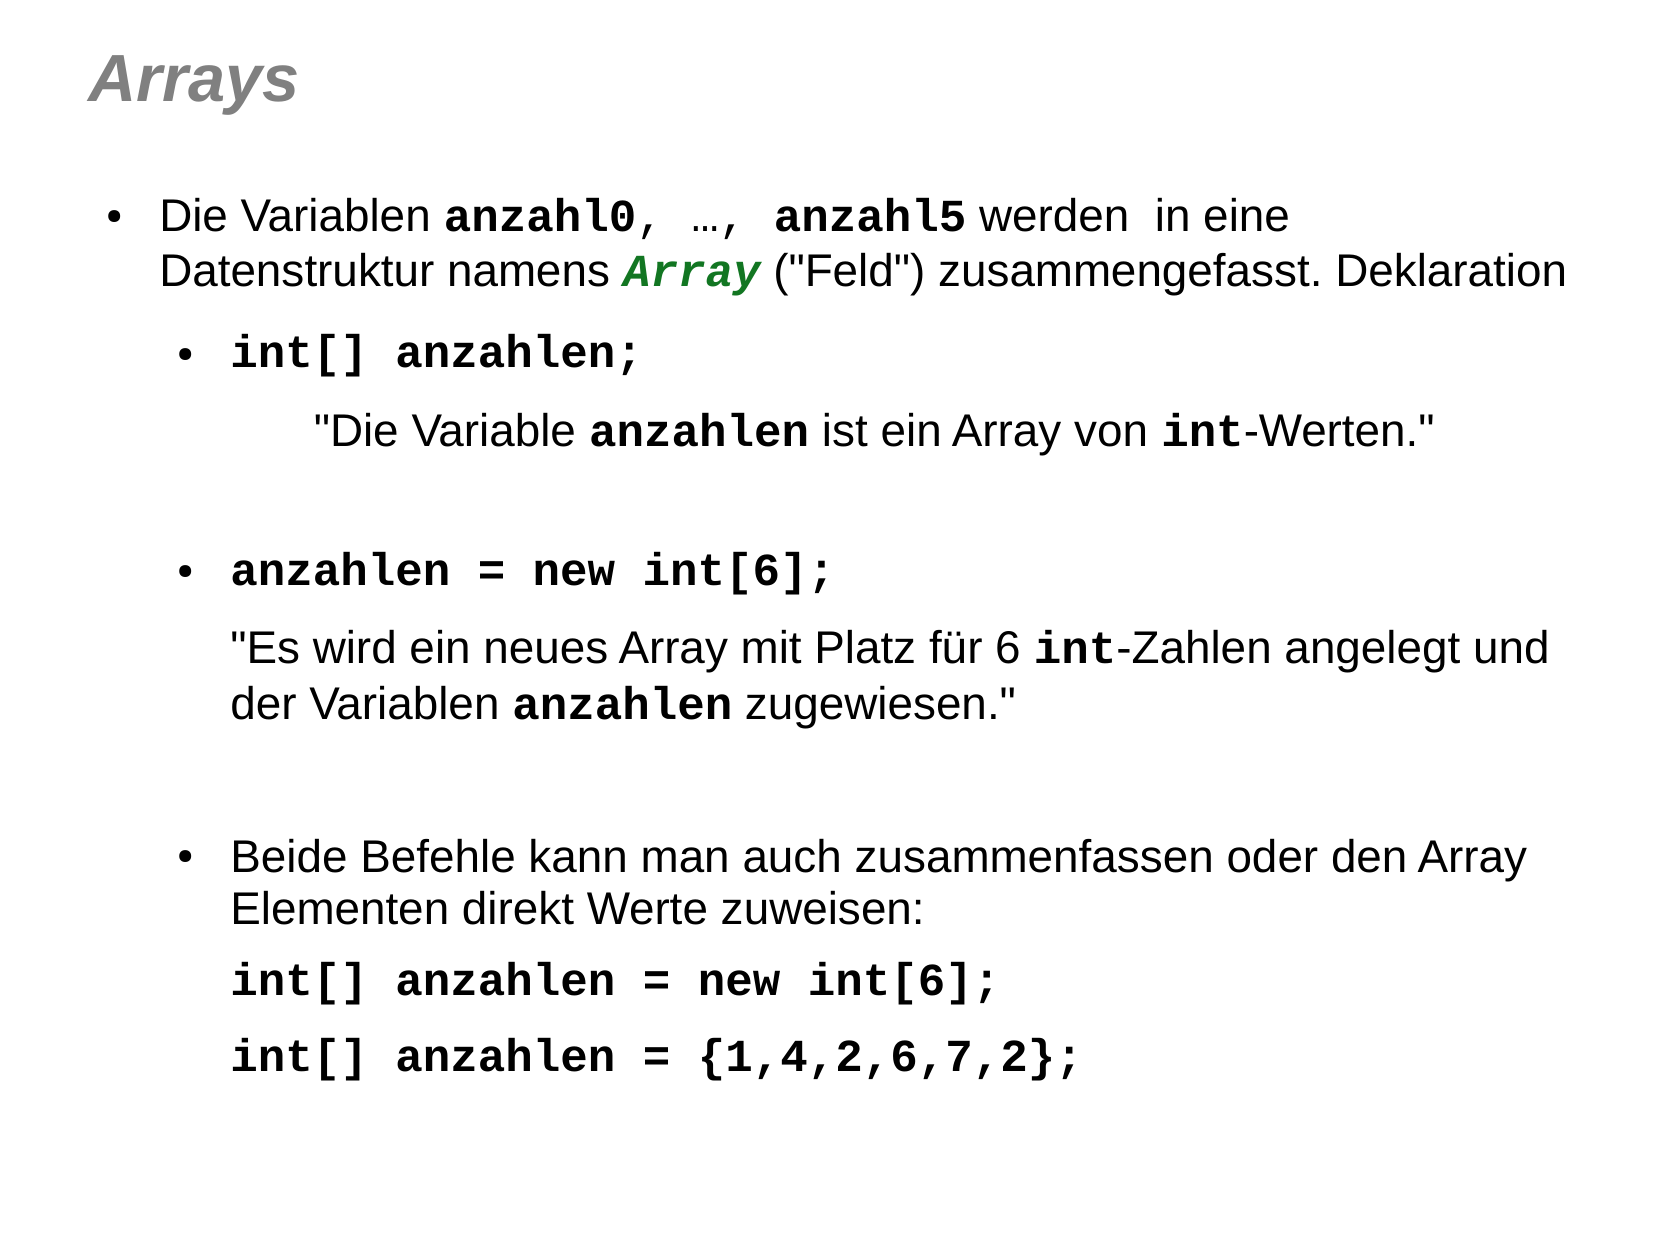

Arrays
# Die Variablen anzahl0, …, anzahl5 werden in eine Datenstruktur namens Array ("Feld") zusammengefasst. Deklaration
int[] anzahlen;
 "Die Variable anzahlen ist ein Array von int-Werten."
anzahlen = new int[6];
"Es wird ein neues Array mit Platz für 6 int-Zahlen angelegt und der Variablen anzahlen zugewiesen."
Beide Befehle kann man auch zusammenfassen oder den Array Elementen direkt Werte zuweisen:
int[] anzahlen = new int[6];
int[] anzahlen = {1,4,2,6,7,2};